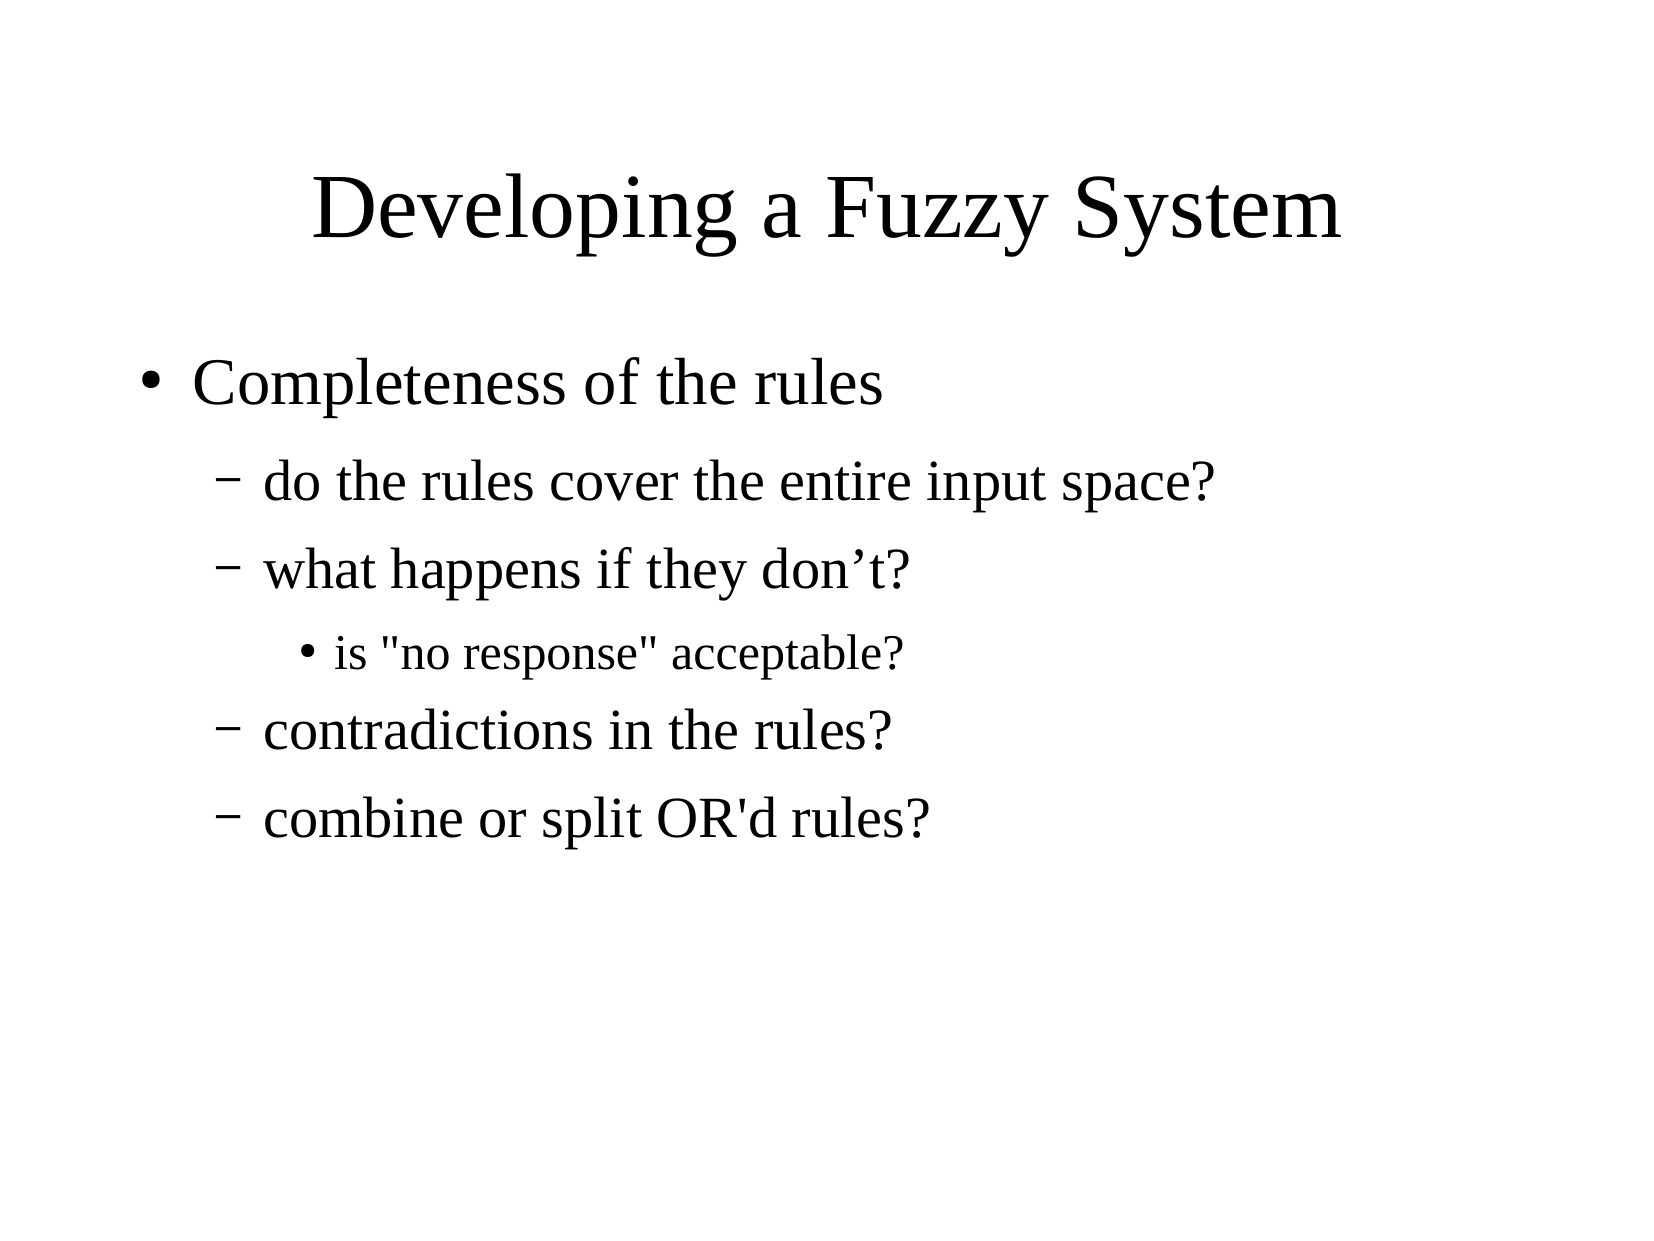

# Developing a Fuzzy System
Completeness of the rules
do the rules cover the entire input space?
what happens if they don’t?
is "no response" acceptable?
contradictions in the rules?
combine or split OR'd rules?